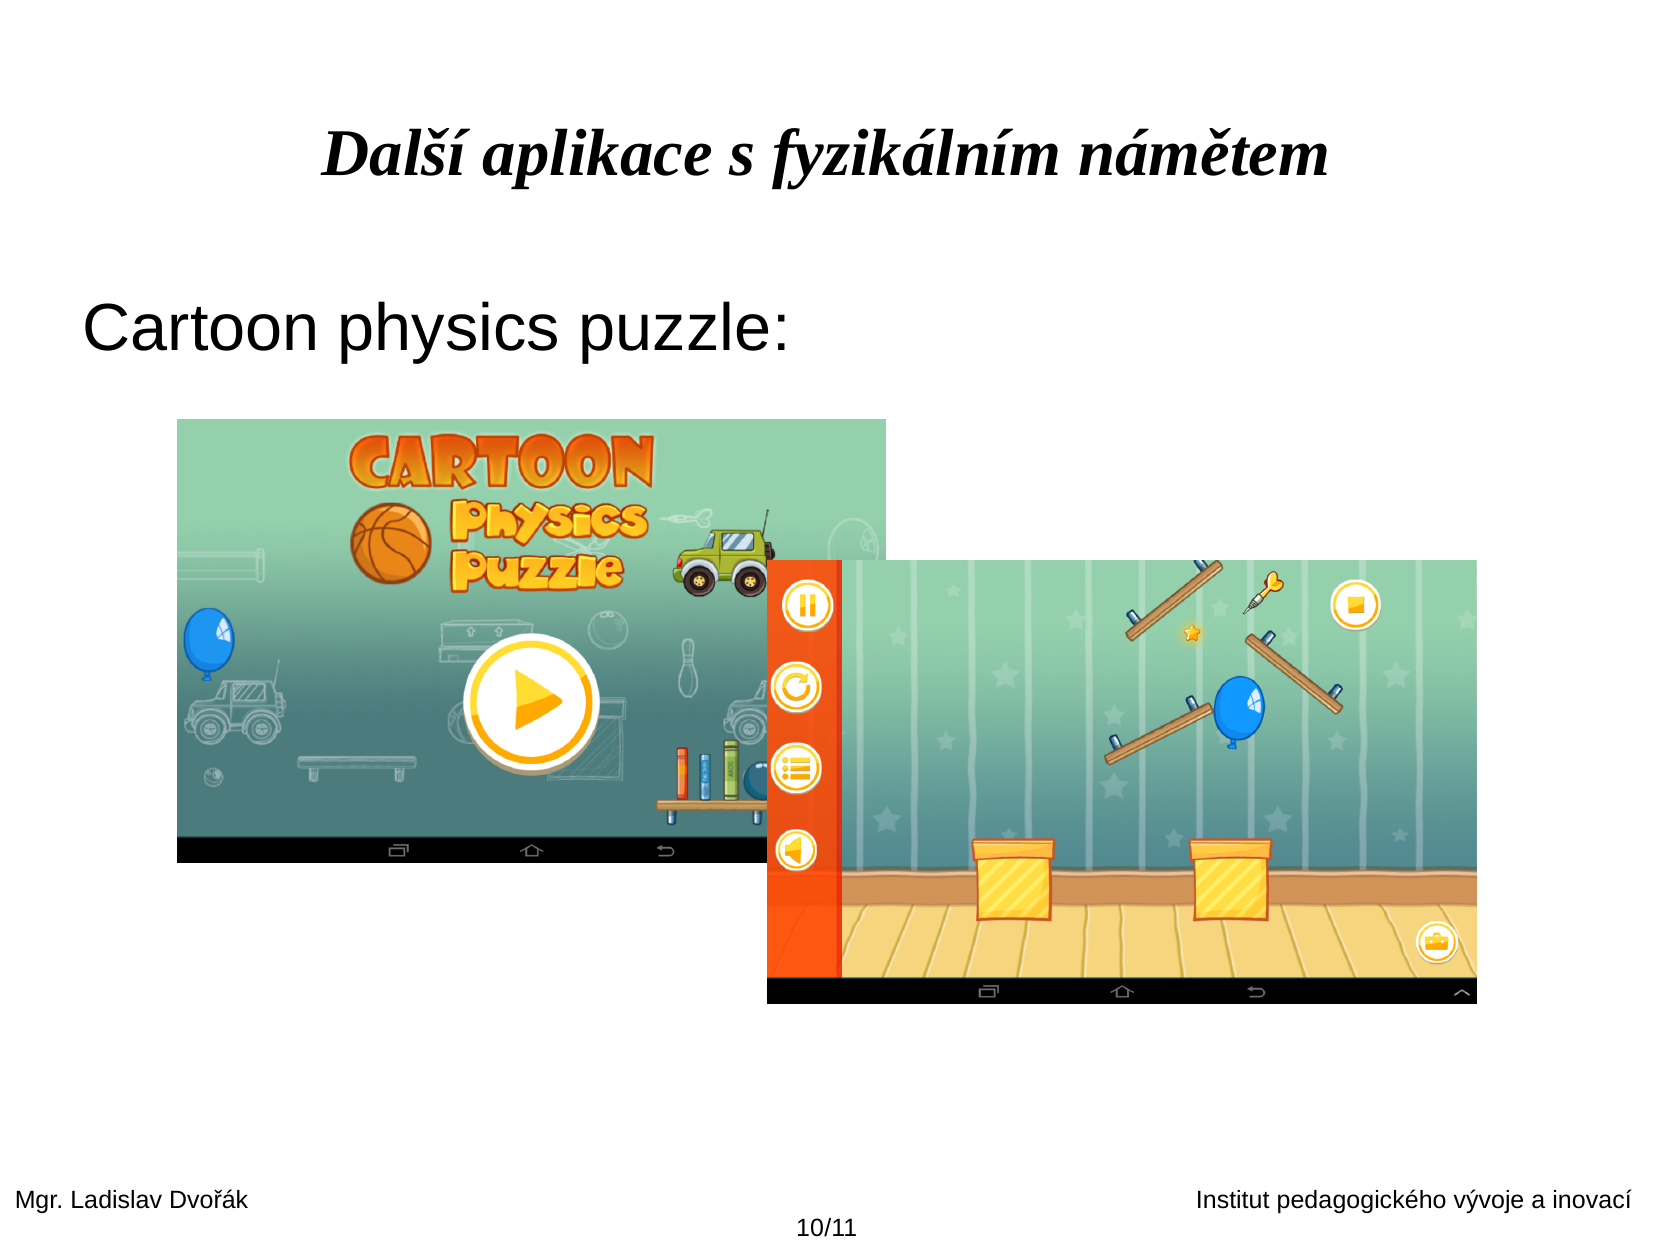

# Další aplikace s fyzikálním námětem
Cartoon physics puzzle:
Mgr. Ladislav Dvořák													Institut pedagogického vývoje a inovací